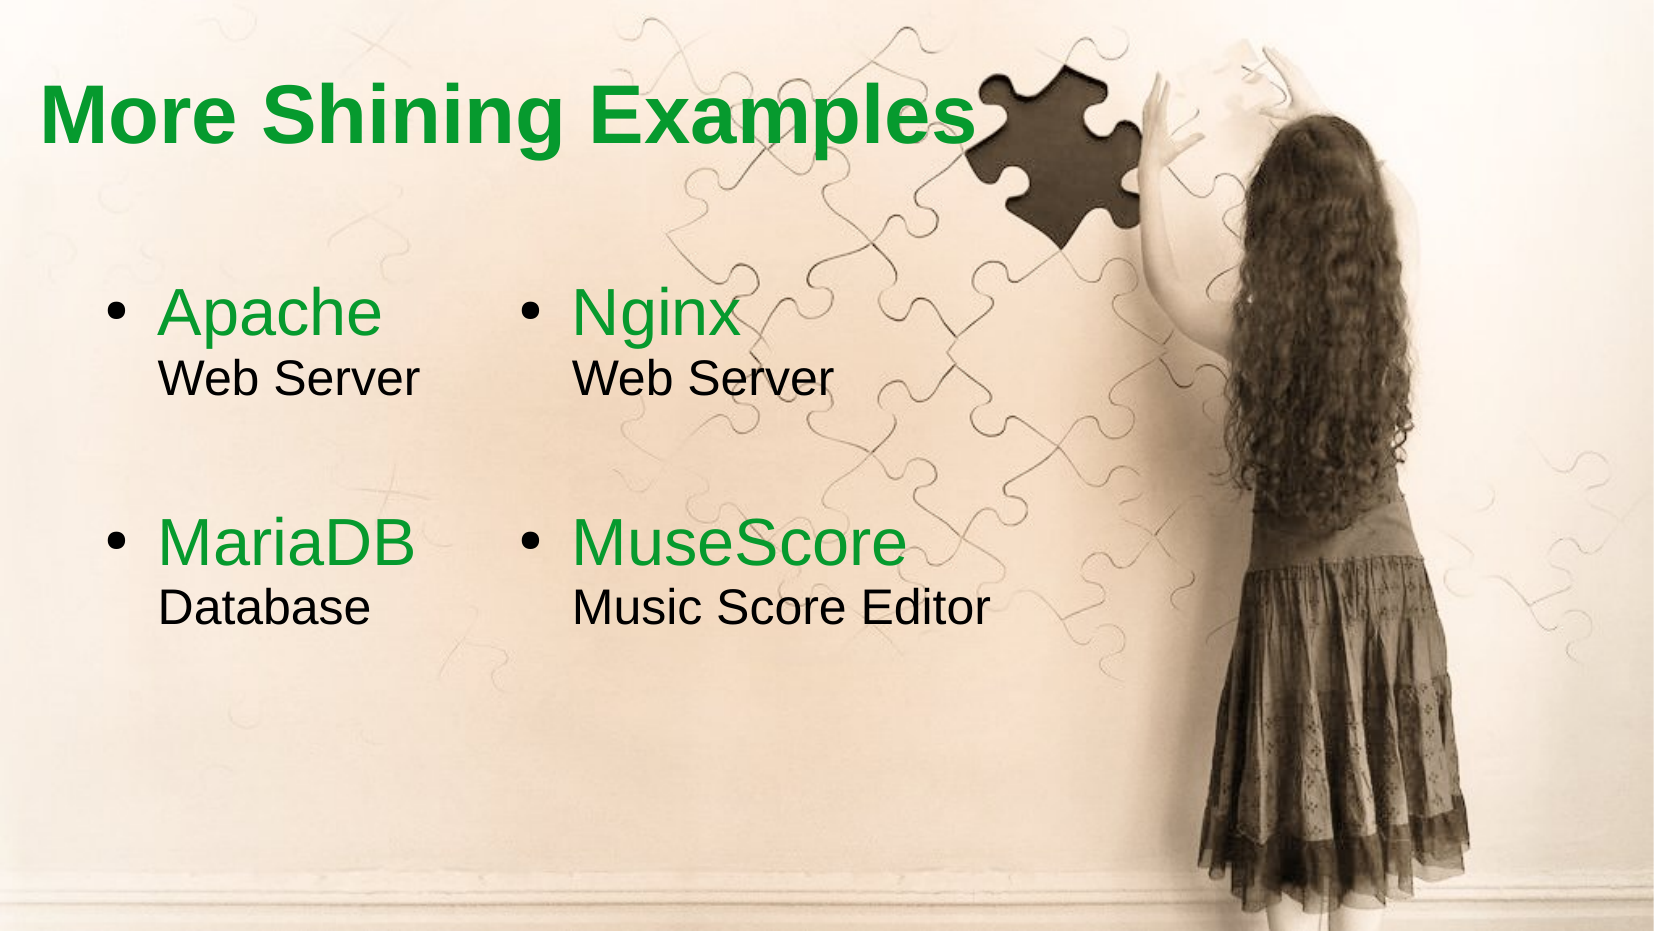

# More Shining Examples
Apache
Web Server
Nginx
Web Server
MariaDB
Database
MuseScore
Music Score Editor